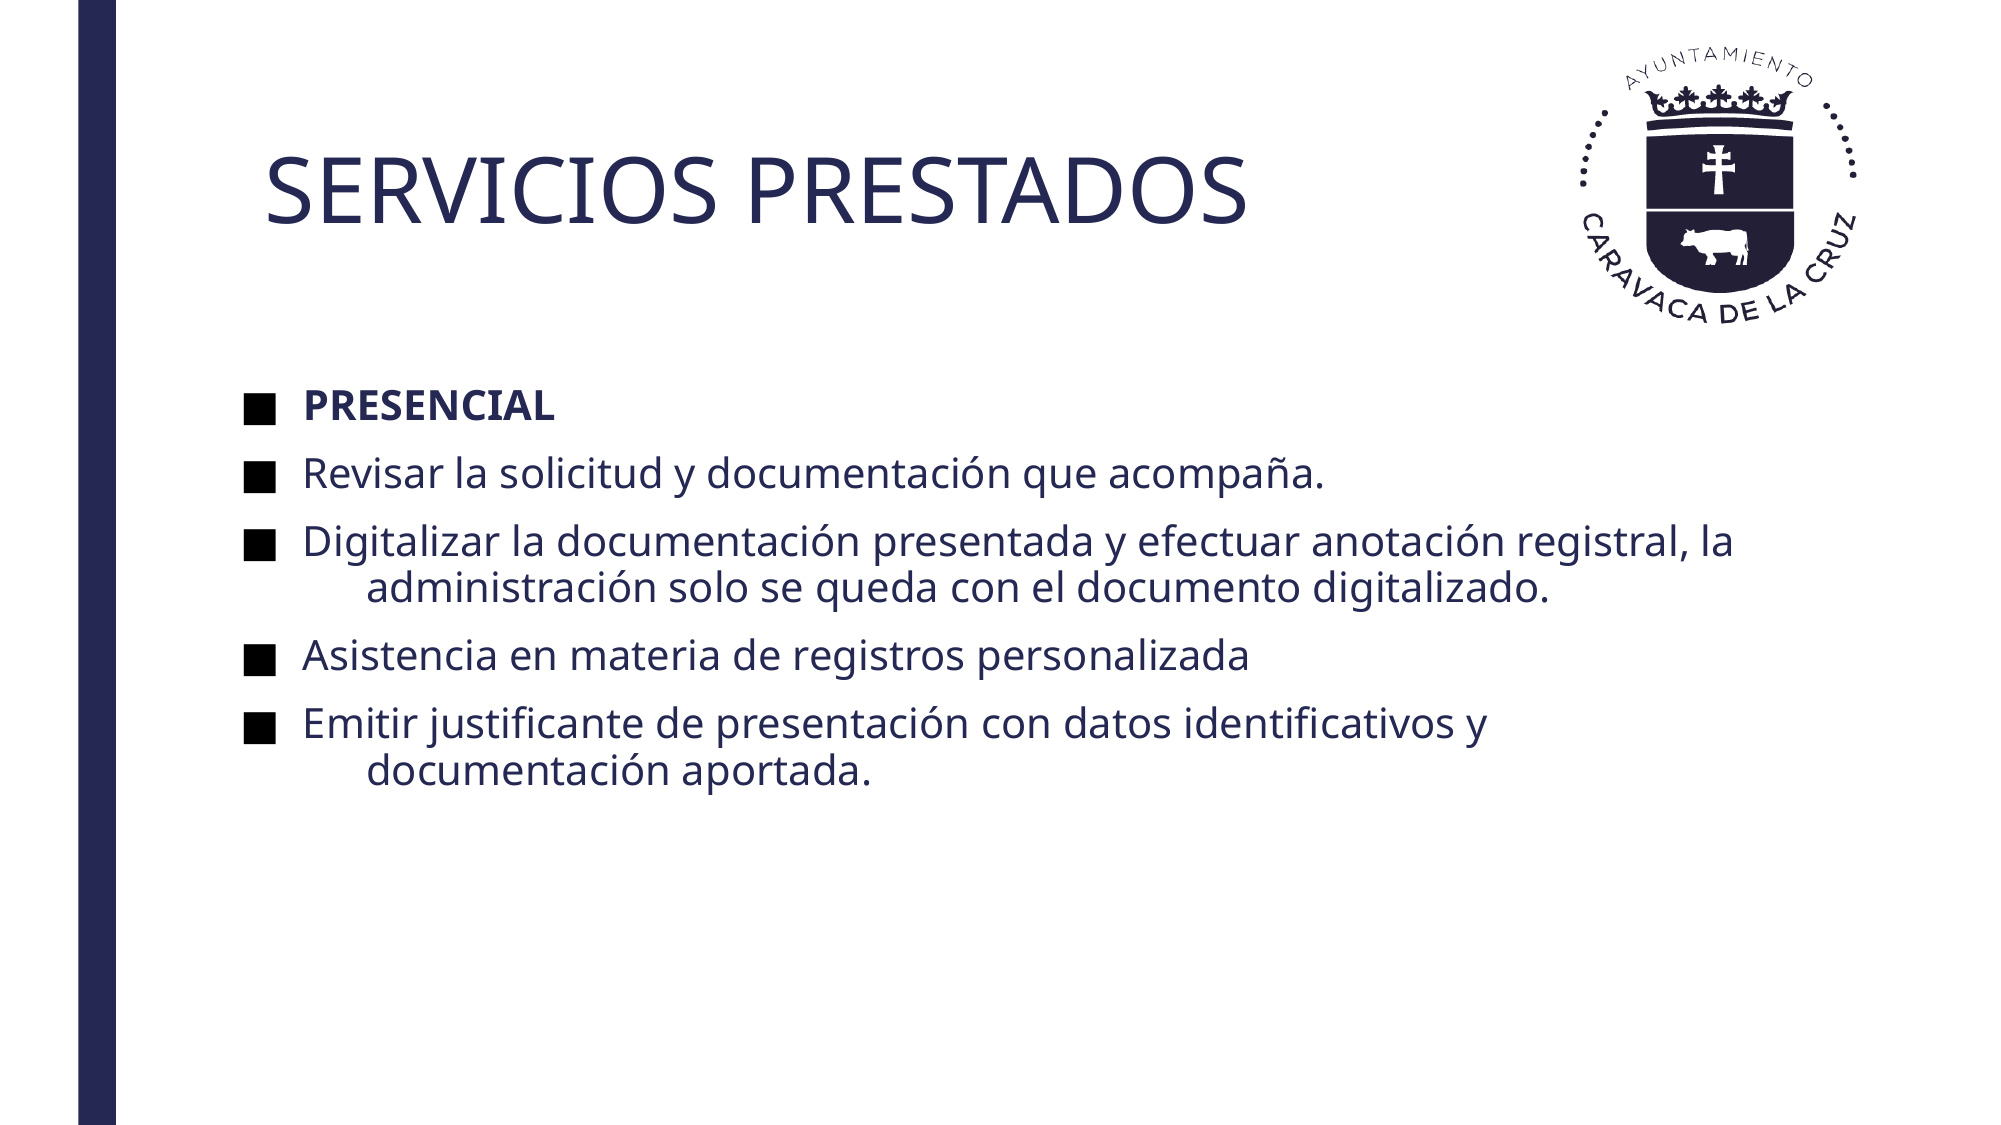

SERVICIOS PRESTADOS
# PRESENCIAL
Revisar la solicitud y documentación que acompaña.
Digitalizar la documentación presentada y efectuar anotación registral, la administración solo se queda con el documento digitalizado.
Asistencia en materia de registros personalizada
Emitir justificante de presentación con datos identificativos y documentación aportada.